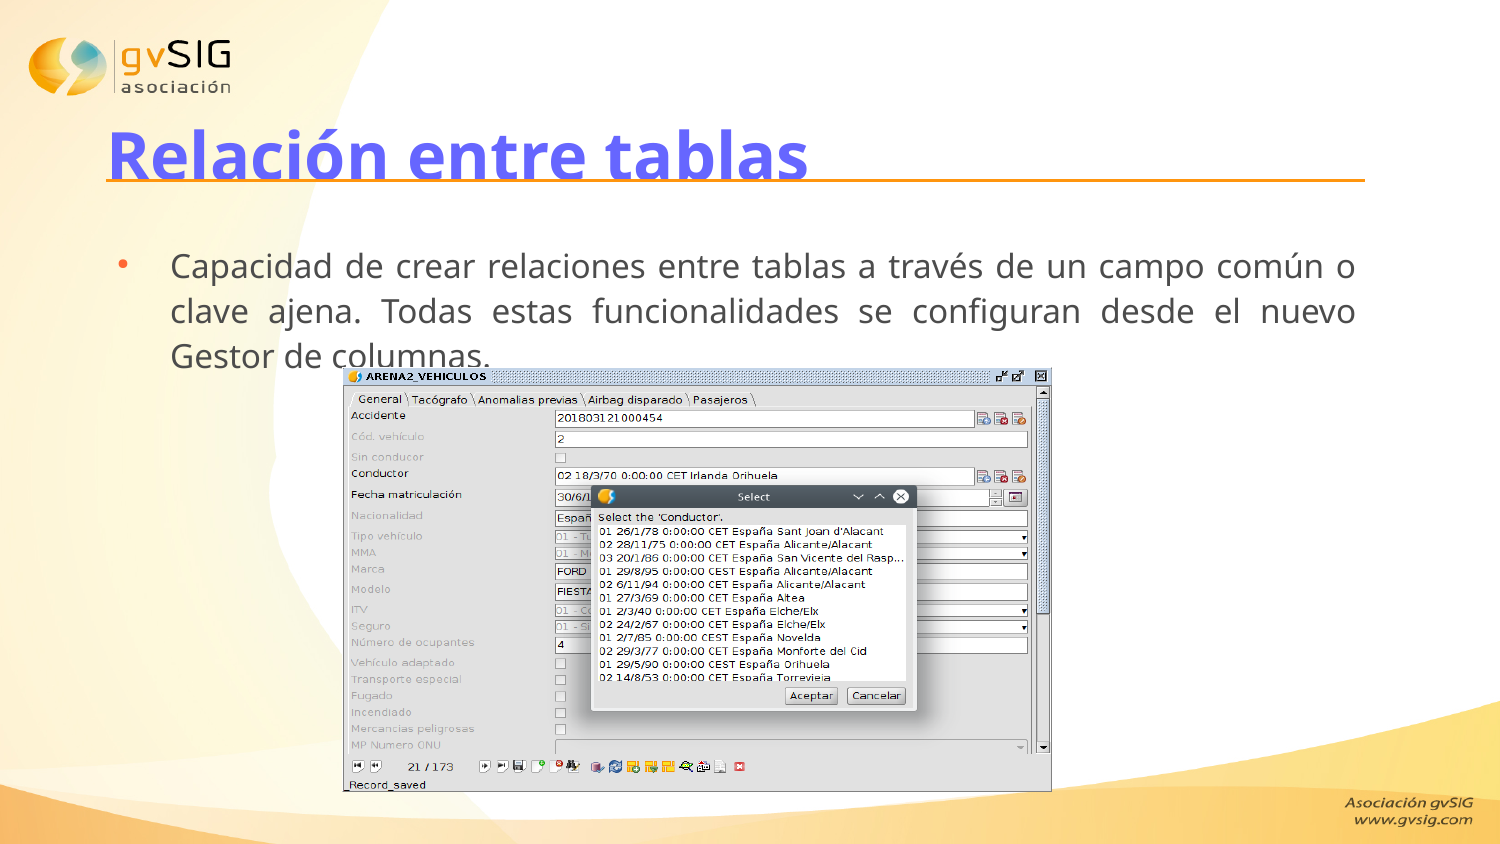

# Relación entre tablas
Capacidad de crear relaciones entre tablas a través de un campo común o clave ajena. Todas estas funcionalidades se configuran desde el nuevo Gestor de columnas.